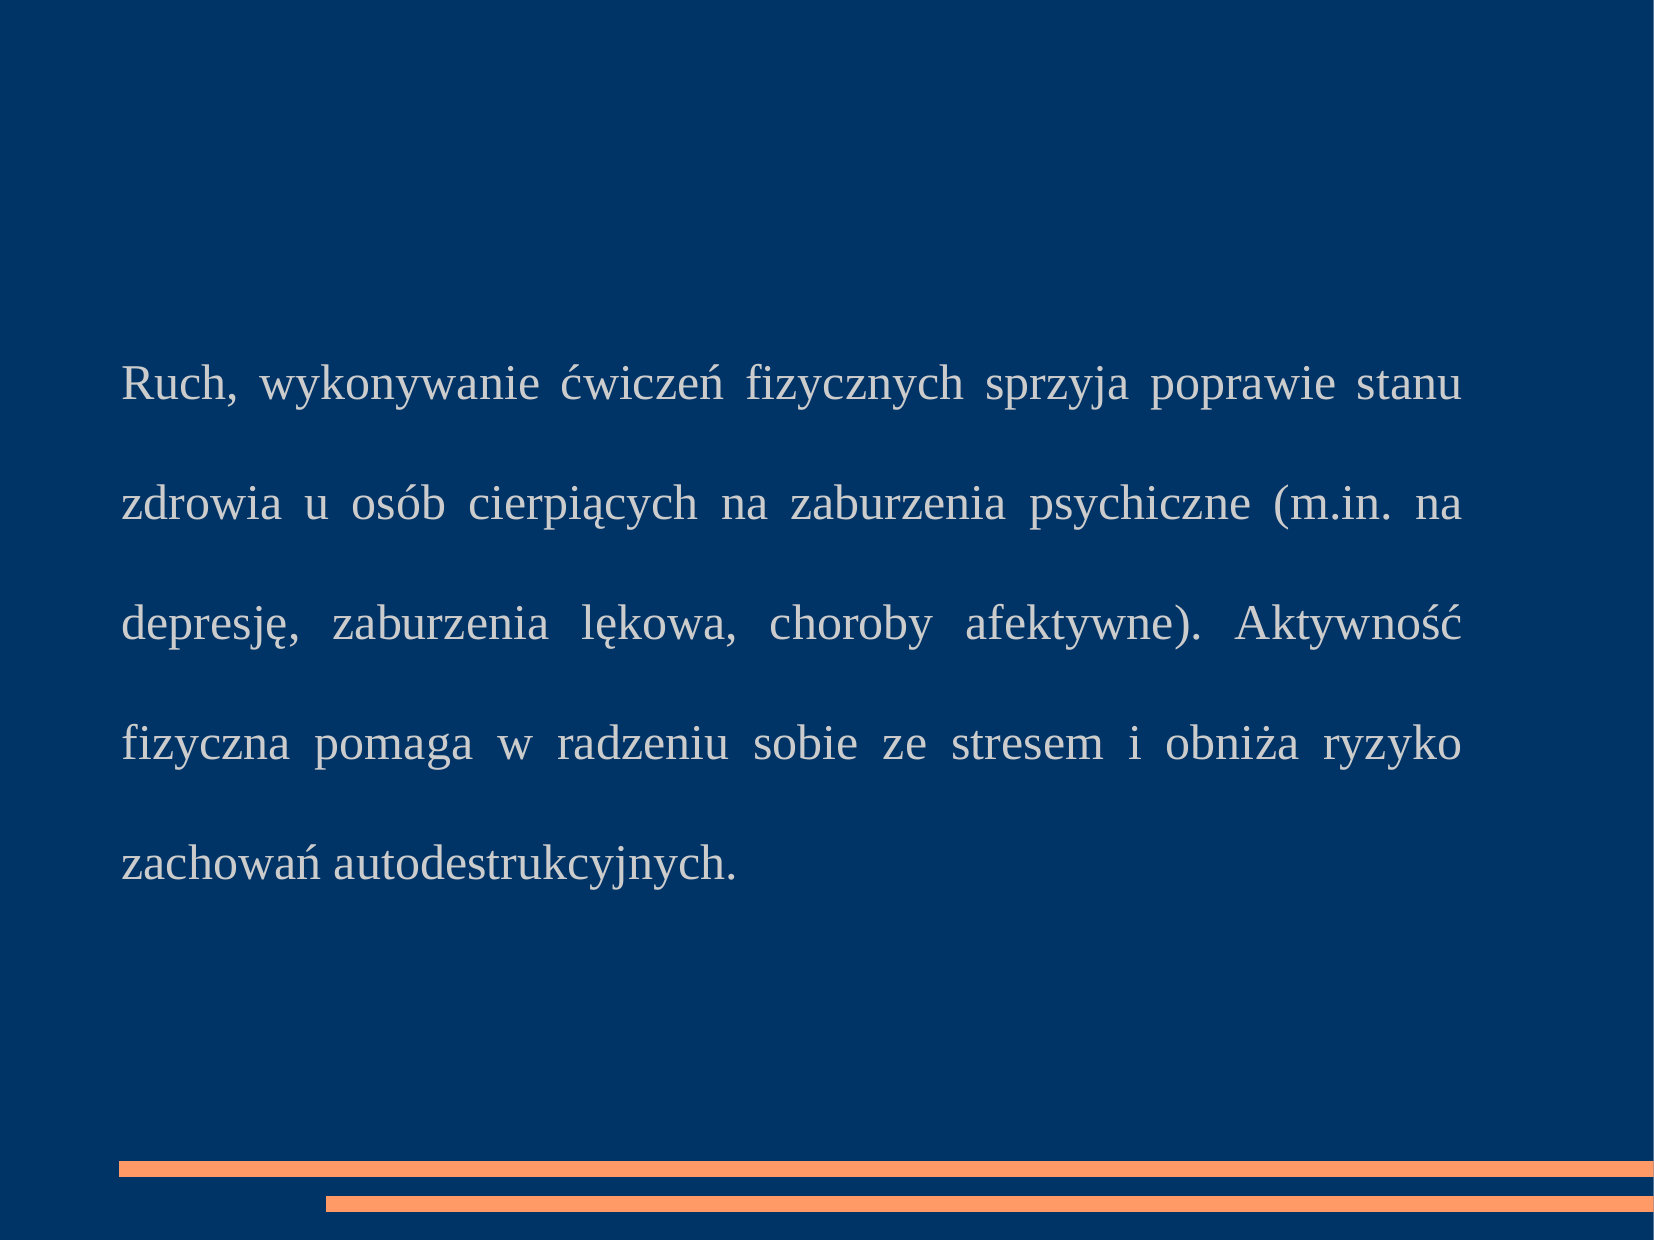

# Ruch, wykonywanie ćwiczeń fizycznych sprzyja poprawie stanu zdrowia u osób cierpiących na zaburzenia psychiczne (m.in. na depresję, zaburzenia lękowa, choroby afektywne). Aktywność fizyczna pomaga w radzeniu sobie ze stresem i obniża ryzyko zachowań autodestrukcyjnych.